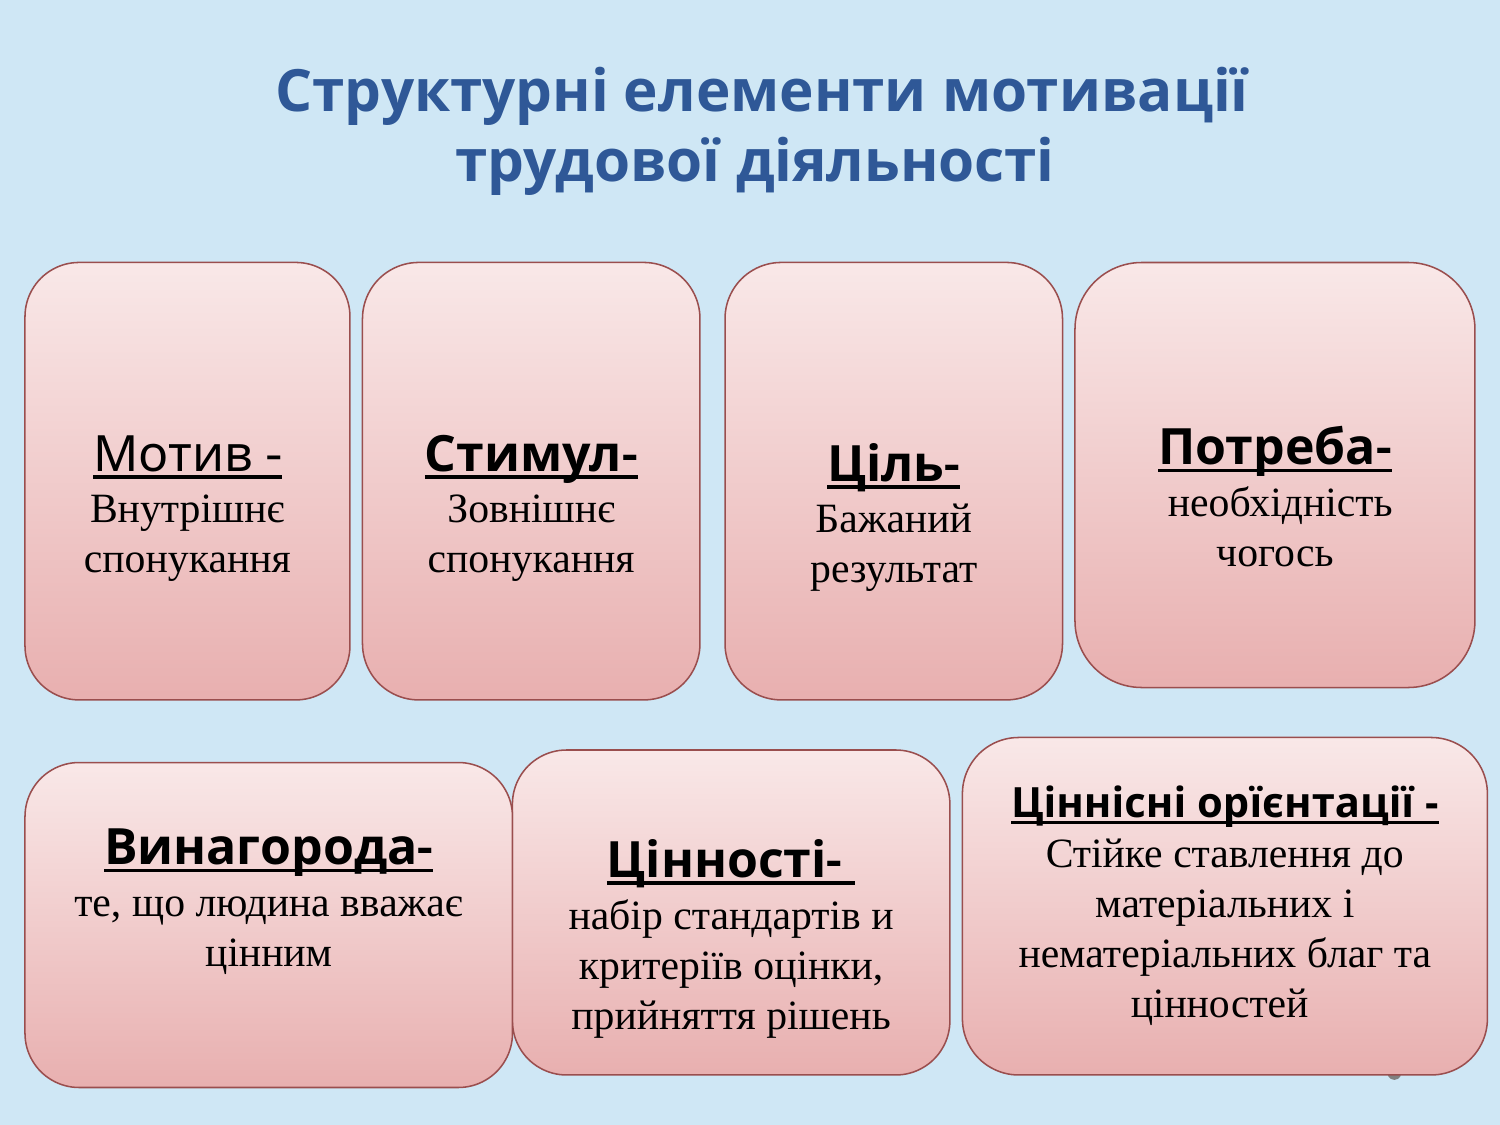

# Структурні елементи мотивації трудової діяльності
Мотив -
Внутрішнє спонукання
Стимул-
Зовнішнє спонукання
Ціль-
Бажаний
результат
Потреба-
 необхідність чогось
Ціннісні орїєнтації -
Стійке ставлення до матеріальних і нематеріальних благ та цінностей
Цінності-
набір стандартів и критеріїв оцінки, прийняття рішень
Винагорода-
те, що людина вважає цінним